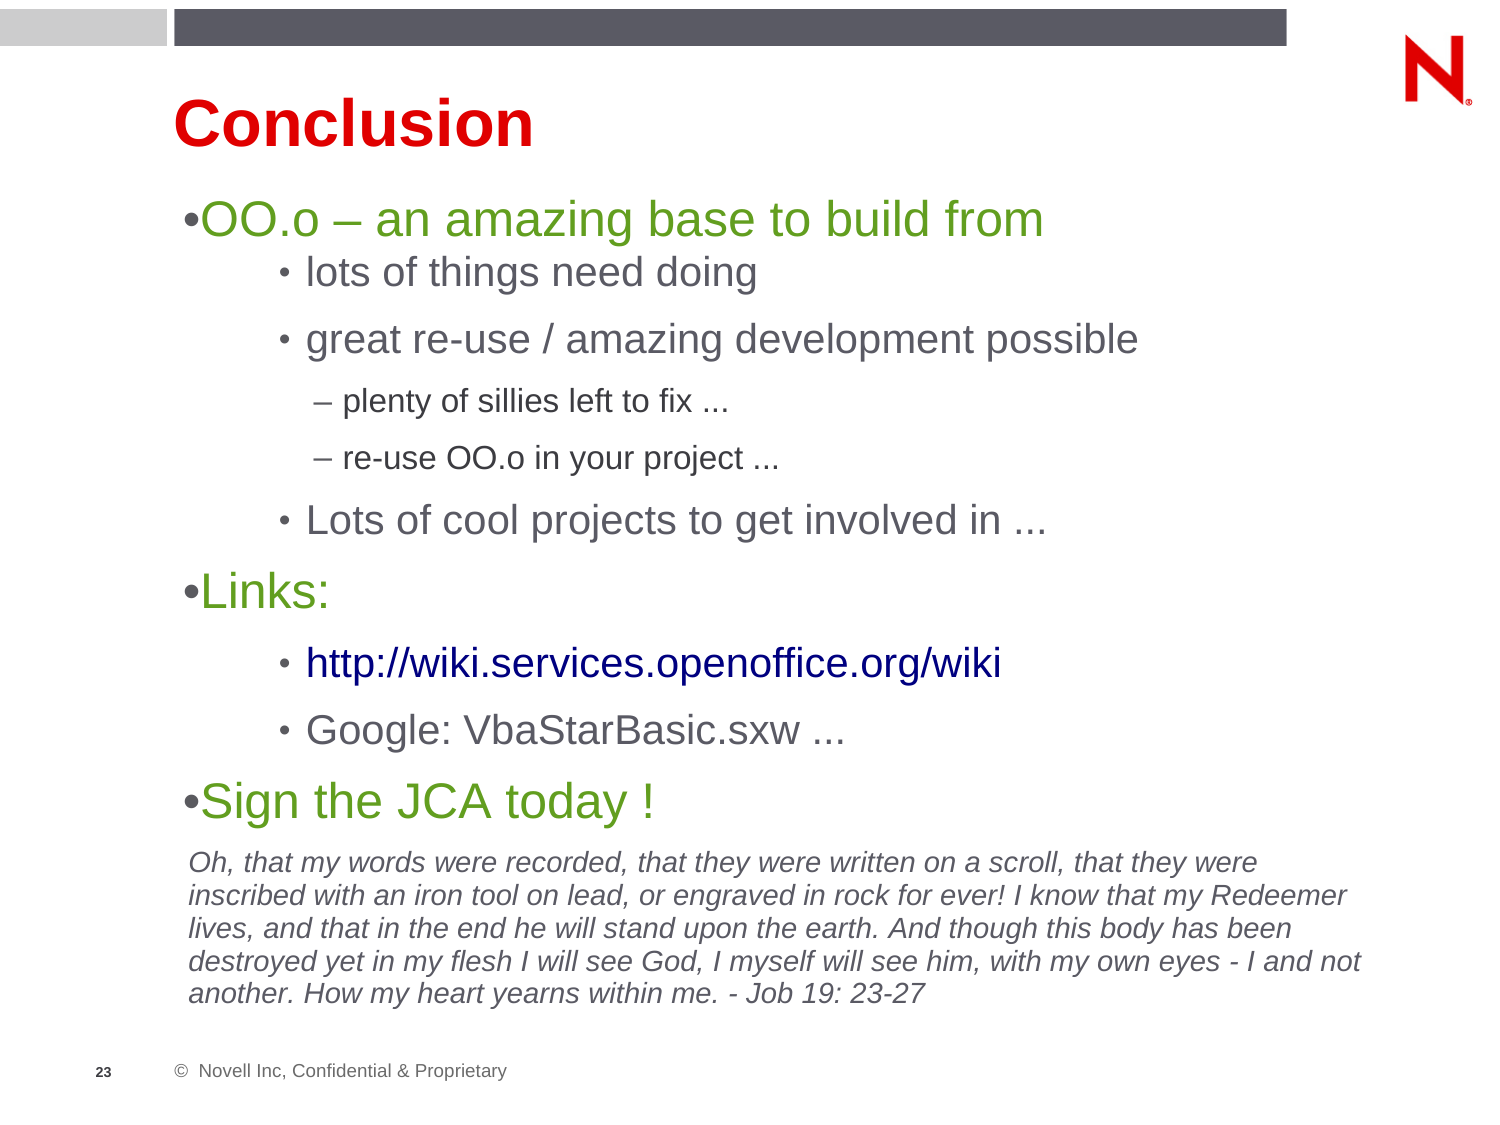

# Conclusion
OO.o – an amazing base to build from
lots of things need doing
great re-use / amazing development possible
plenty of sillies left to fix ...
re-use OO.o in your project ...
Lots of cool projects to get involved in ...
Links:
http://wiki.services.openoffice.org/wiki
Google: VbaStarBasic.sxw ...
Sign the JCA today !
Oh, that my words were recorded, that they were written on a scroll, that they were inscribed with an iron tool on lead, or engraved in rock for ever! I know that my Redeemer lives, and that in the end he will stand upon the earth. And though this body has been destroyed yet in my flesh I will see God, I myself will see him, with my own eyes - I and not another. How my heart yearns within me. - Job 19: 23-27